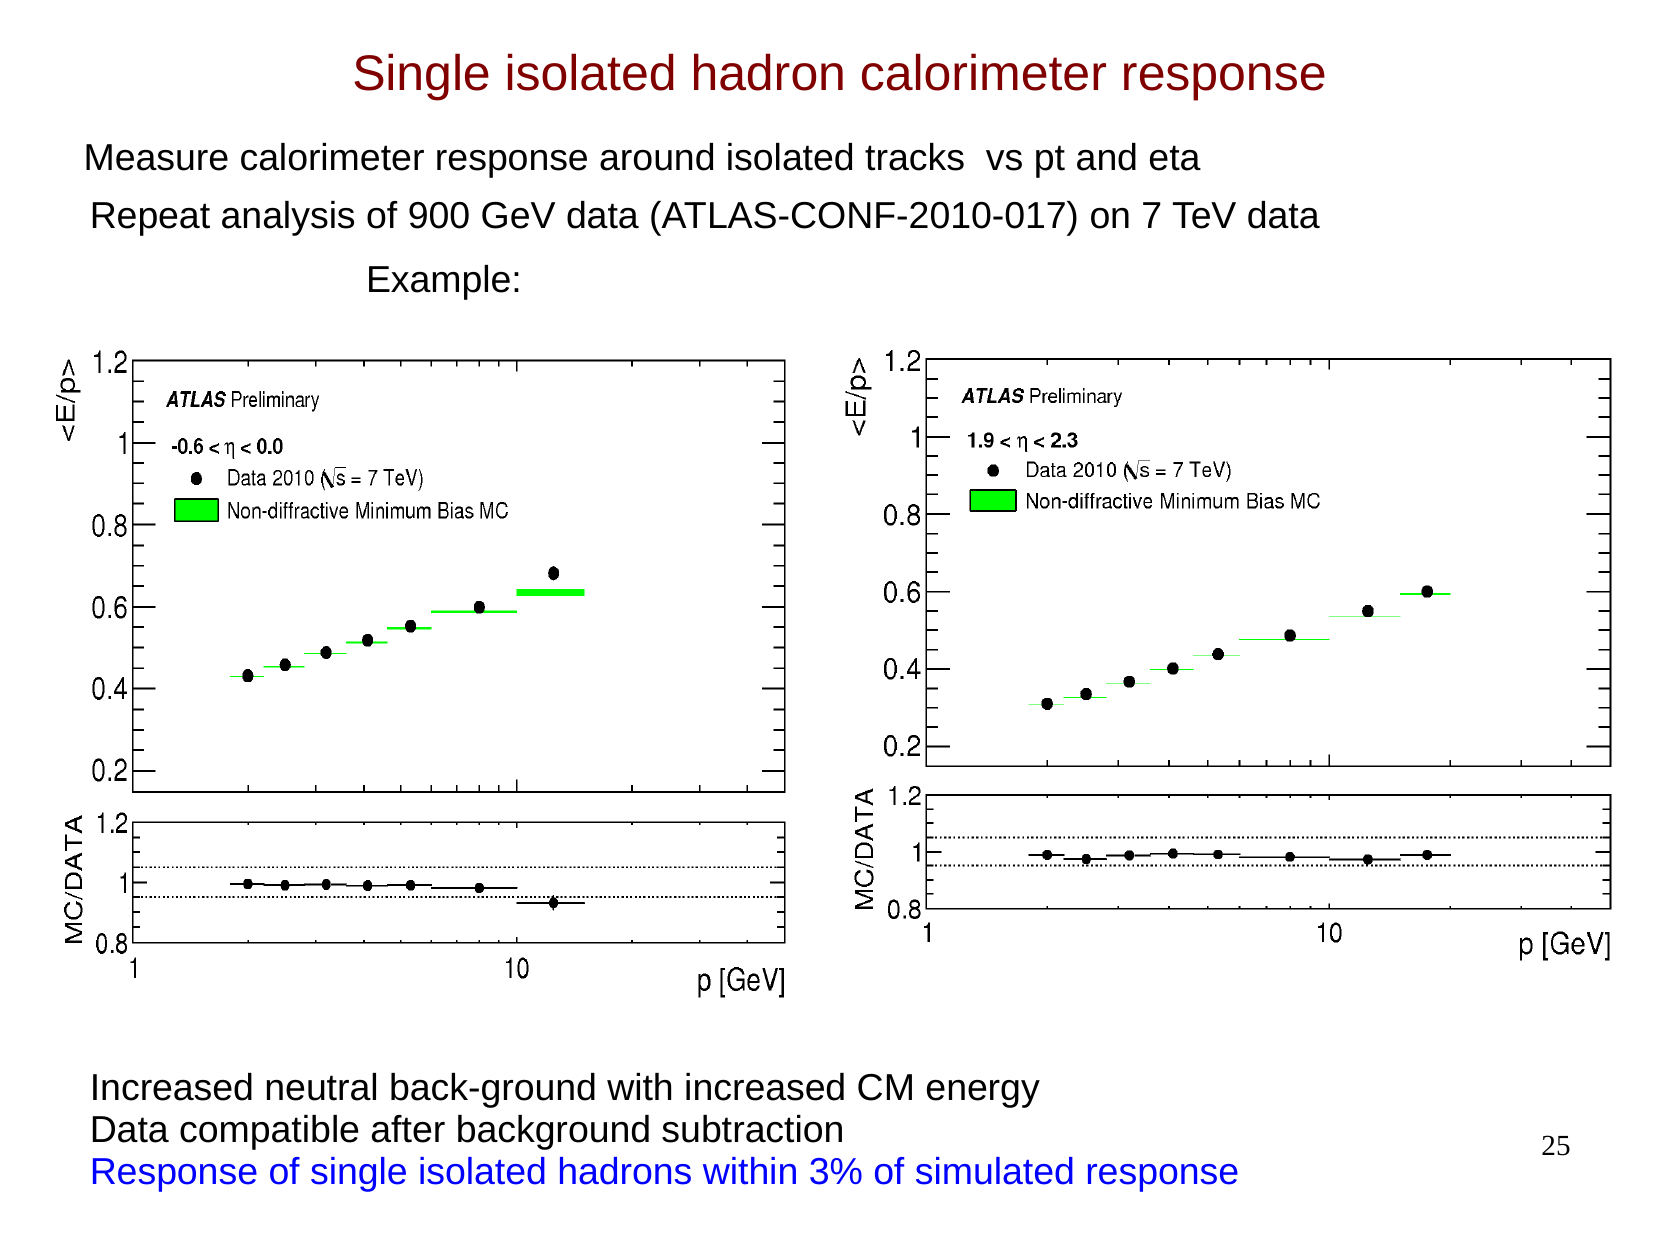

Single isolated hadron calorimeter response
Measure calorimeter response around isolated tracks vs pt and eta
Repeat analysis of 900 GeV data (ATLAS-CONF-2010-017) on 7 TeV data
Example:
Increased neutral back-ground with increased CM energy
Data compatible after background subtraction
Response of single isolated hadrons within 3% of simulated response
25